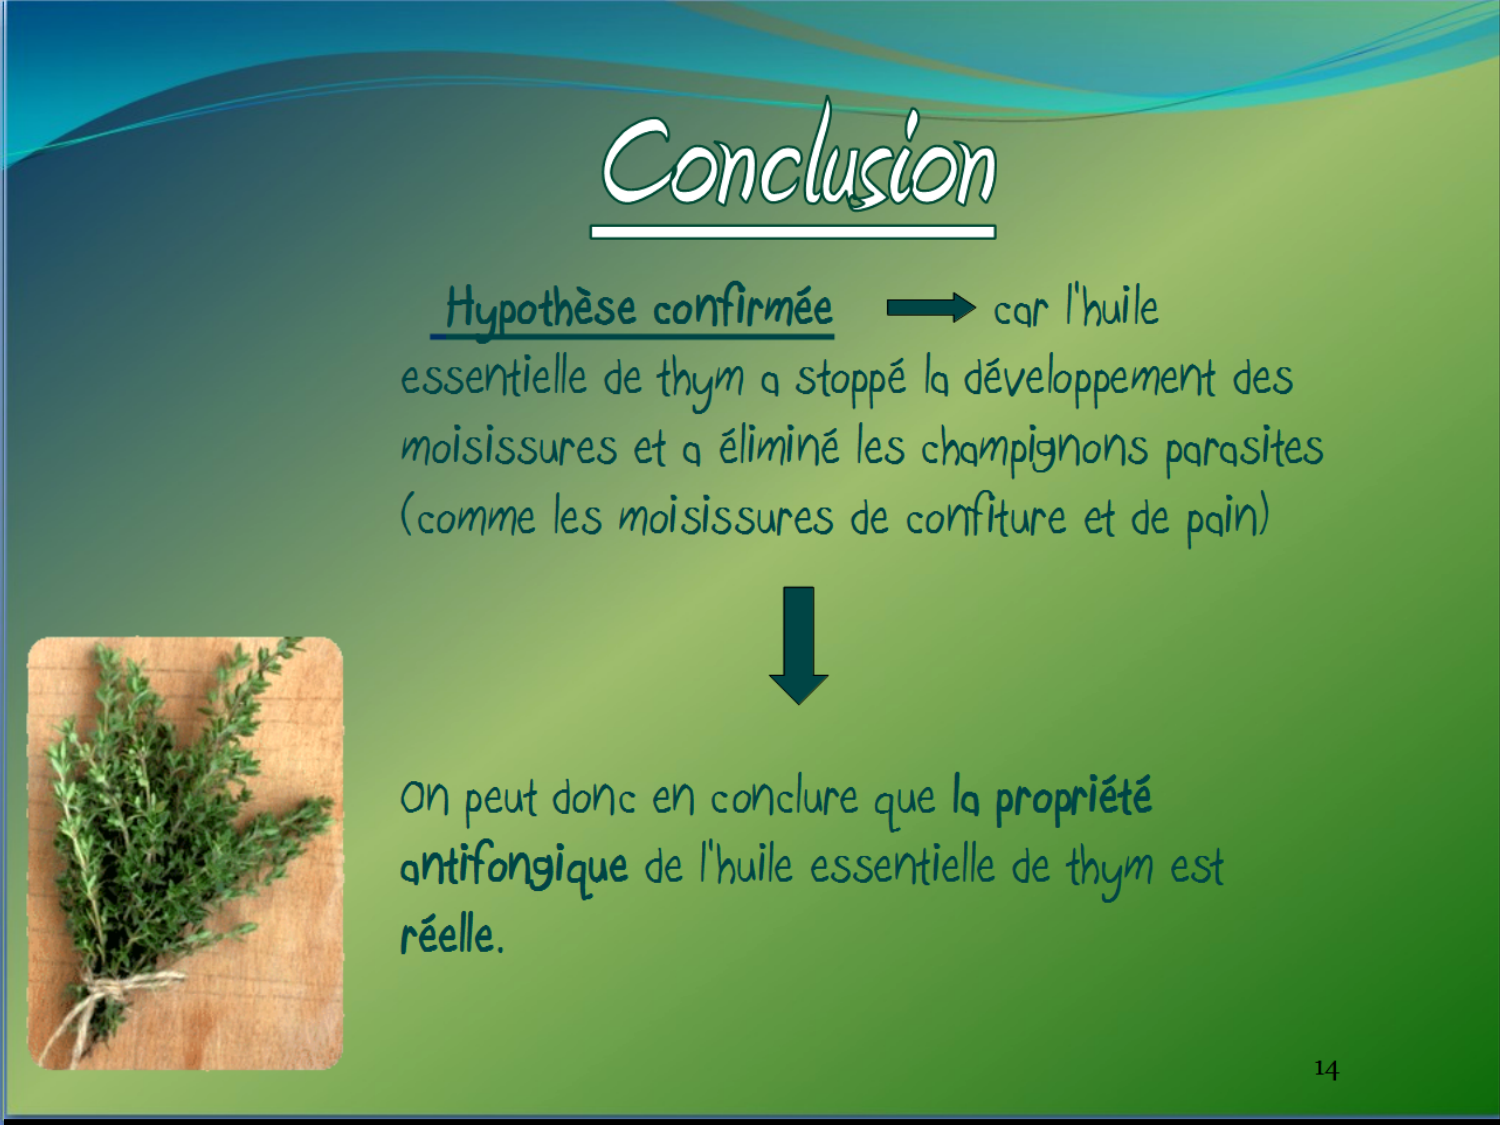

# Conclusion
 Hypothèse confirmée car l'huile essentielle de thym a stoppé la développement des moisissures et a éliminé les champignons parasites (comme les moisissures de confiture et de pain)
On peut donc en conclure que la propriété antifongique de l'huile essentielle de thym est réelle.
14